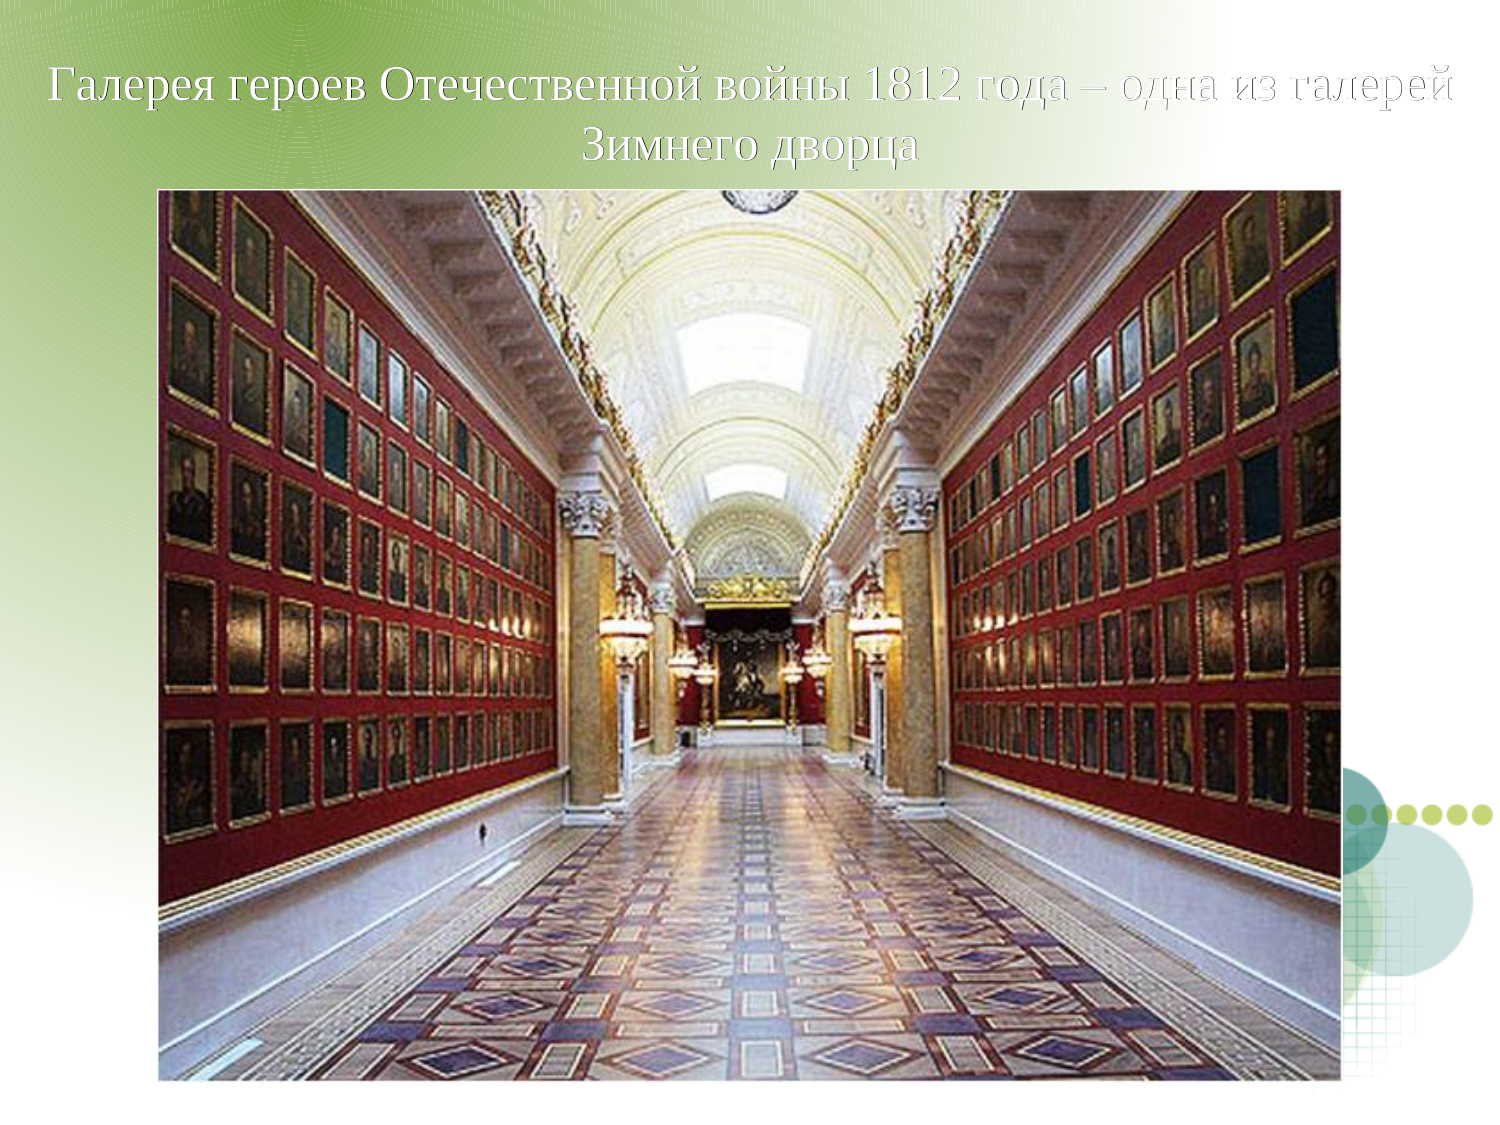

# Галерея героев Отечественной войны 1812 года – одна из галерей Зимнего дворца